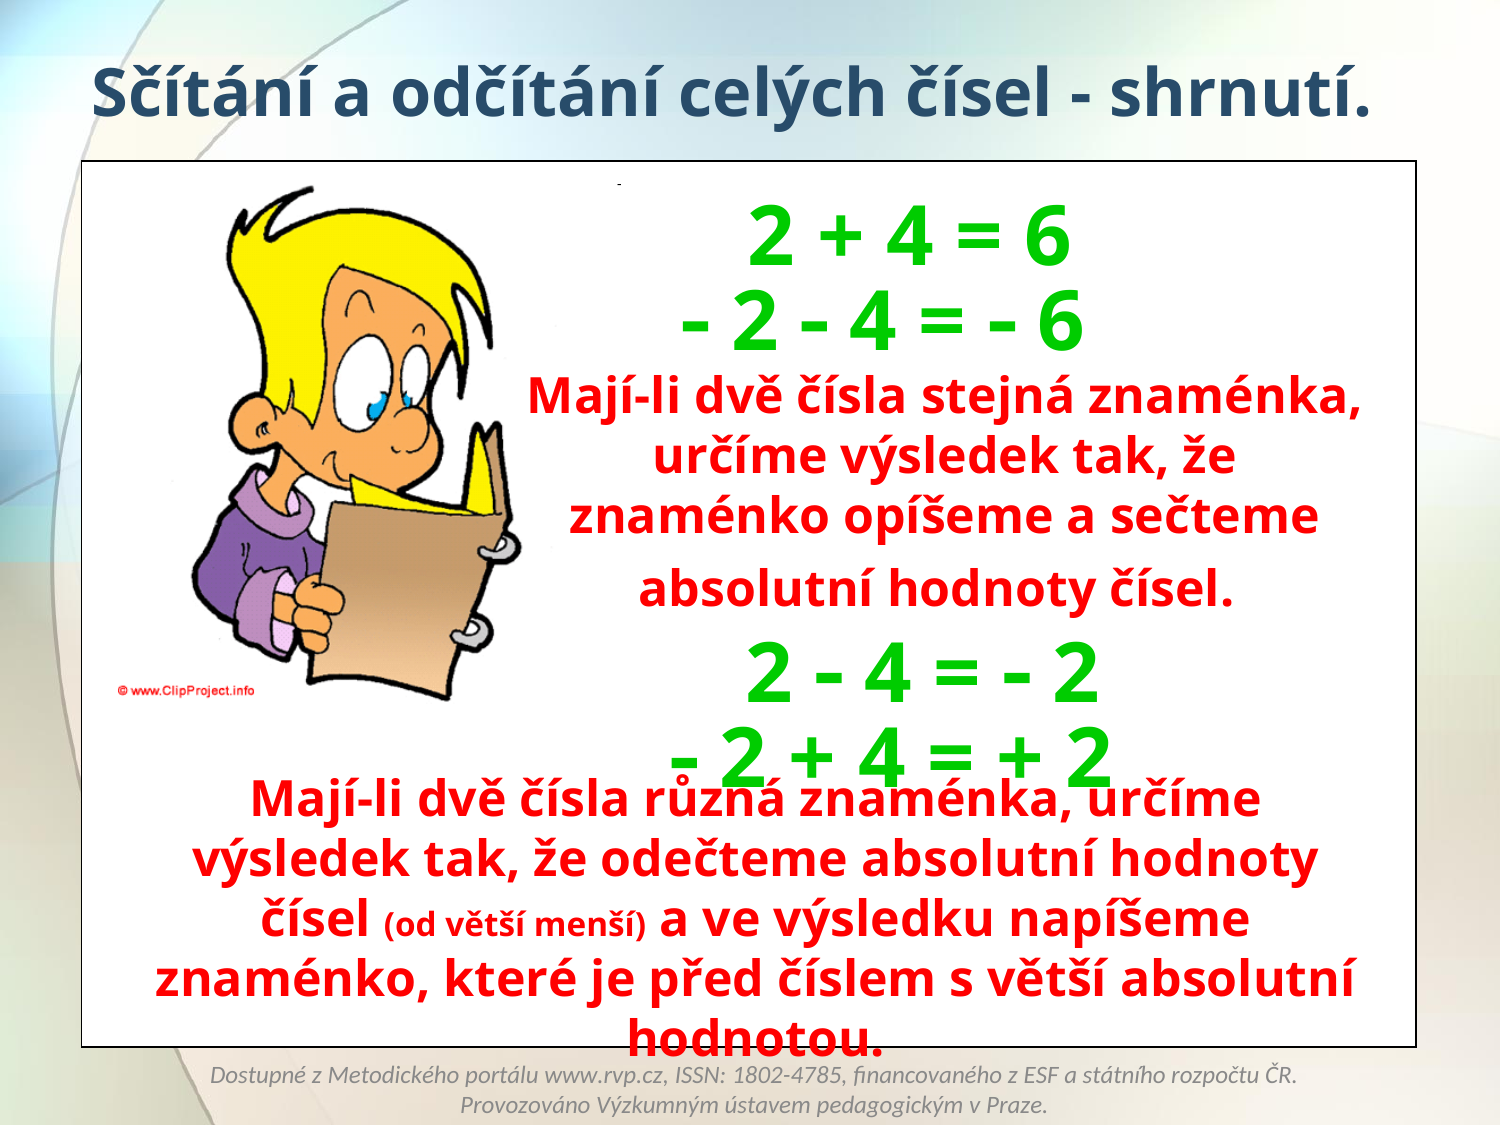

Sčítání a odčítání celých čísel - shrnutí.
2 + 4 = 6
 2  4 =  6
Mají-li dvě čísla stejná znaménka, určíme výsledek tak, že znaménko opíšeme a sečteme absolutní hodnoty čísel.
2  4 =  2
 2 + 4 = + 2
Mají-li dvě čísla různá znaménka, určíme výsledek tak, že odečteme absolutní hodnoty čísel (od větší menší) a ve výsledku napíšeme znaménko, které je před číslem s větší absolutní hodnotou.